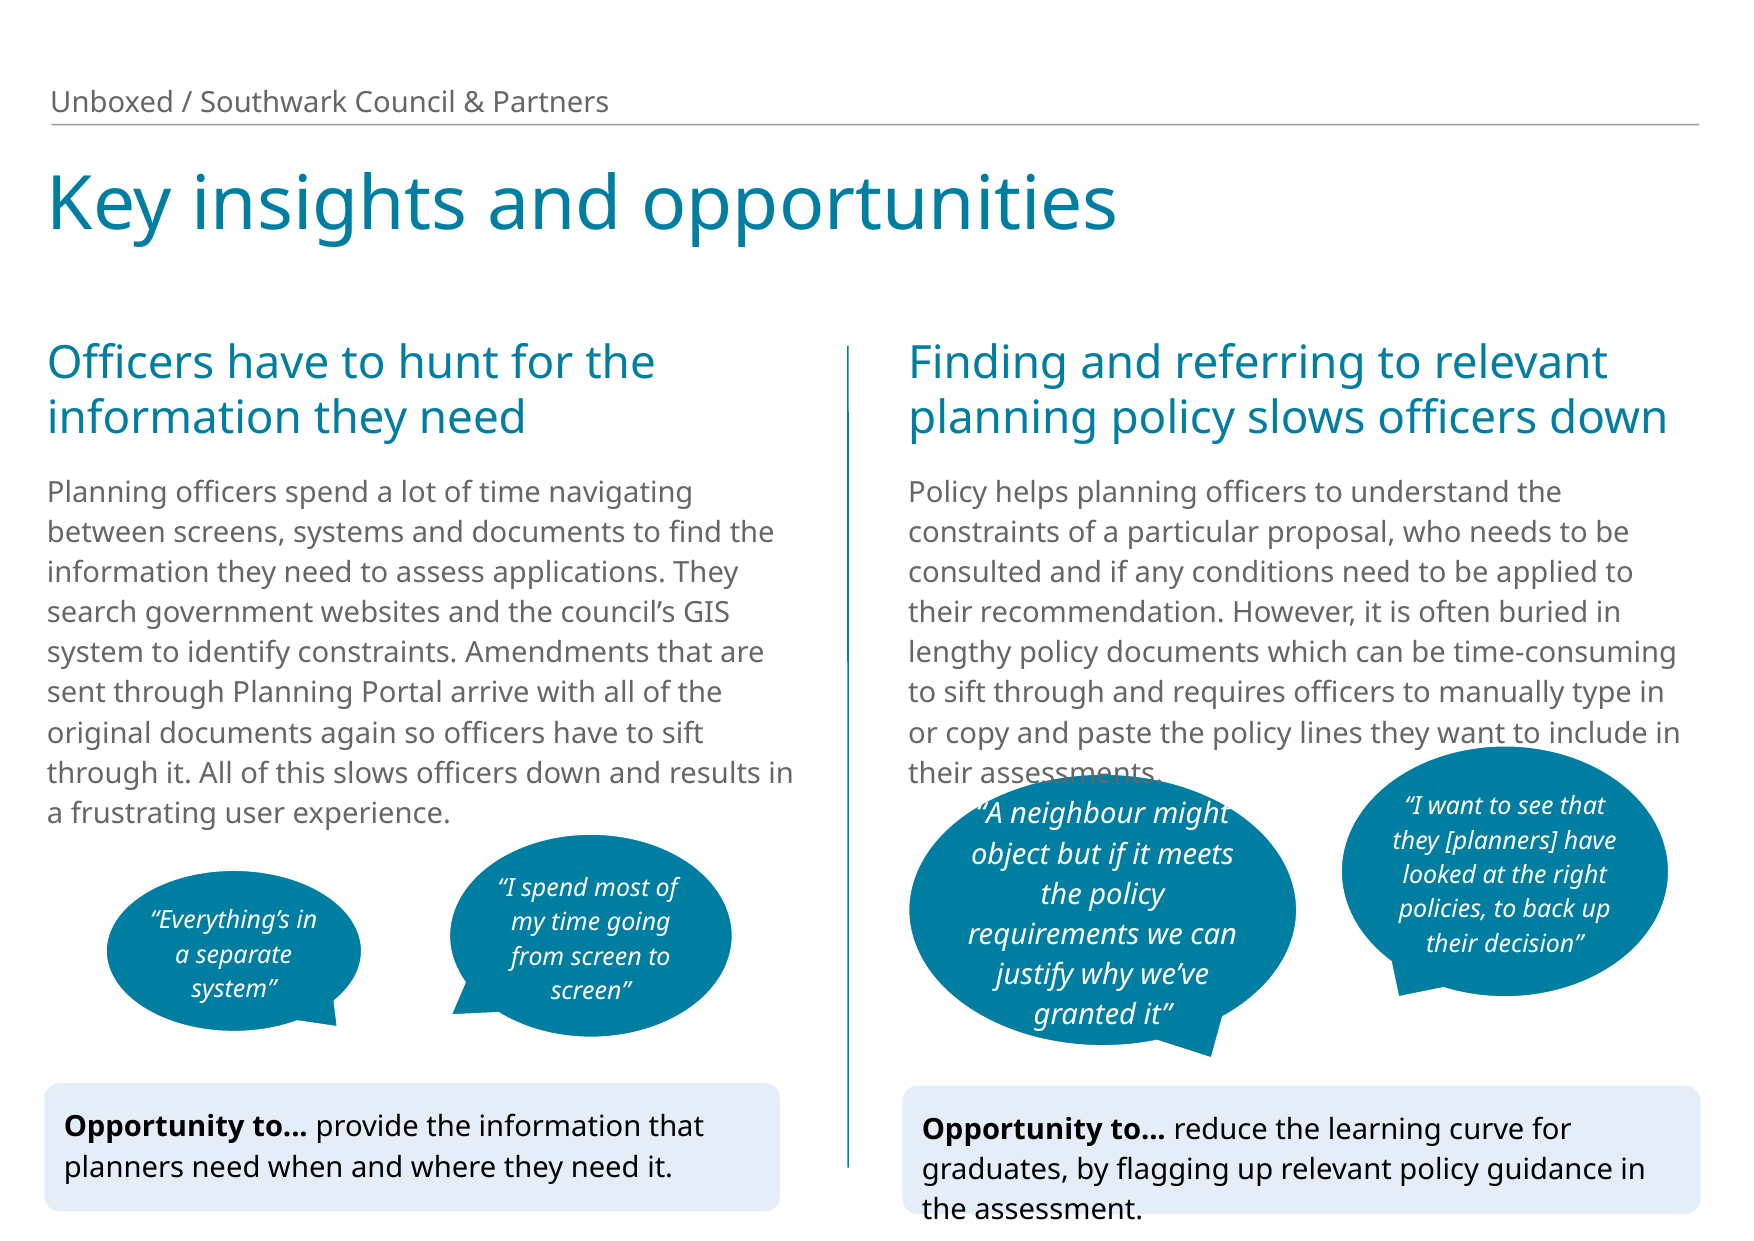

Unboxed / Southwark Council & Partners
Key insights and opportunities
Officers have to hunt for the information they need
Planning officers spend a lot of time navigating between screens, systems and documents to find the information they need to assess applications. They search government websites and the council’s GIS system to identify constraints. Amendments that are sent through Planning Portal arrive with all of the original documents again so officers have to sift through it. All of this slows officers down and results in a frustrating user experience.
Finding and referring to relevant planning policy slows officers down
Policy helps planning officers to understand the constraints of a particular proposal, who needs to be consulted and if any conditions need to be applied to their recommendation. However, it is often buried in lengthy policy documents which can be time-consuming to sift through and requires officers to manually type in or copy and paste the policy lines they want to include in their assessments.
“I want to see that they [planners] have looked at the right policies, to back up their decision”
“A neighbour might object but if it meets the policy requirements we can justify why we’ve granted it”
“I spend most of
my time going from screen to screen”
“Everything’s in a separate system”
Opportunity to... provide the information that planners need when and where they need it.
Opportunity to... reduce the learning curve for graduates, by flagging up relevant policy guidance in the assessment.